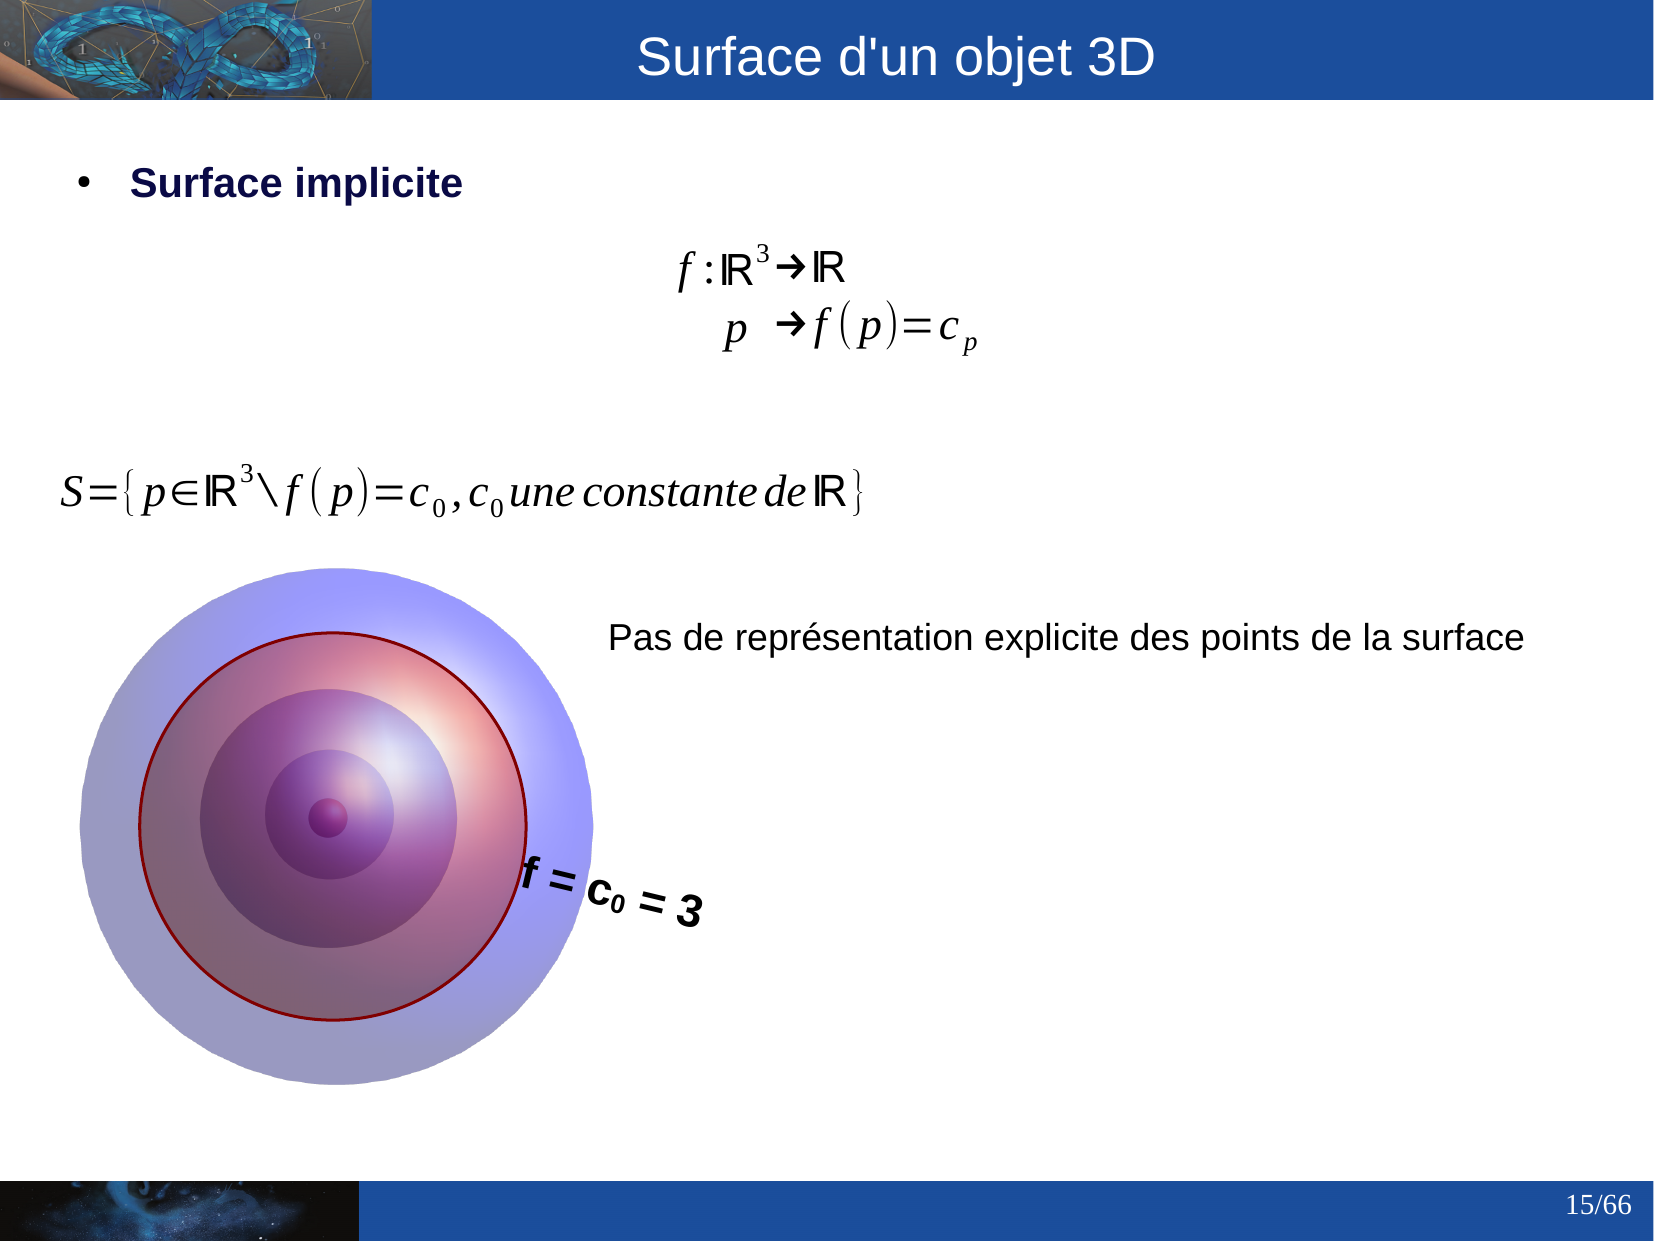

# Surface d'un objet 3D
Surface implicite
f = c0 = 3
Pas de représentation explicite des points de la surface
15